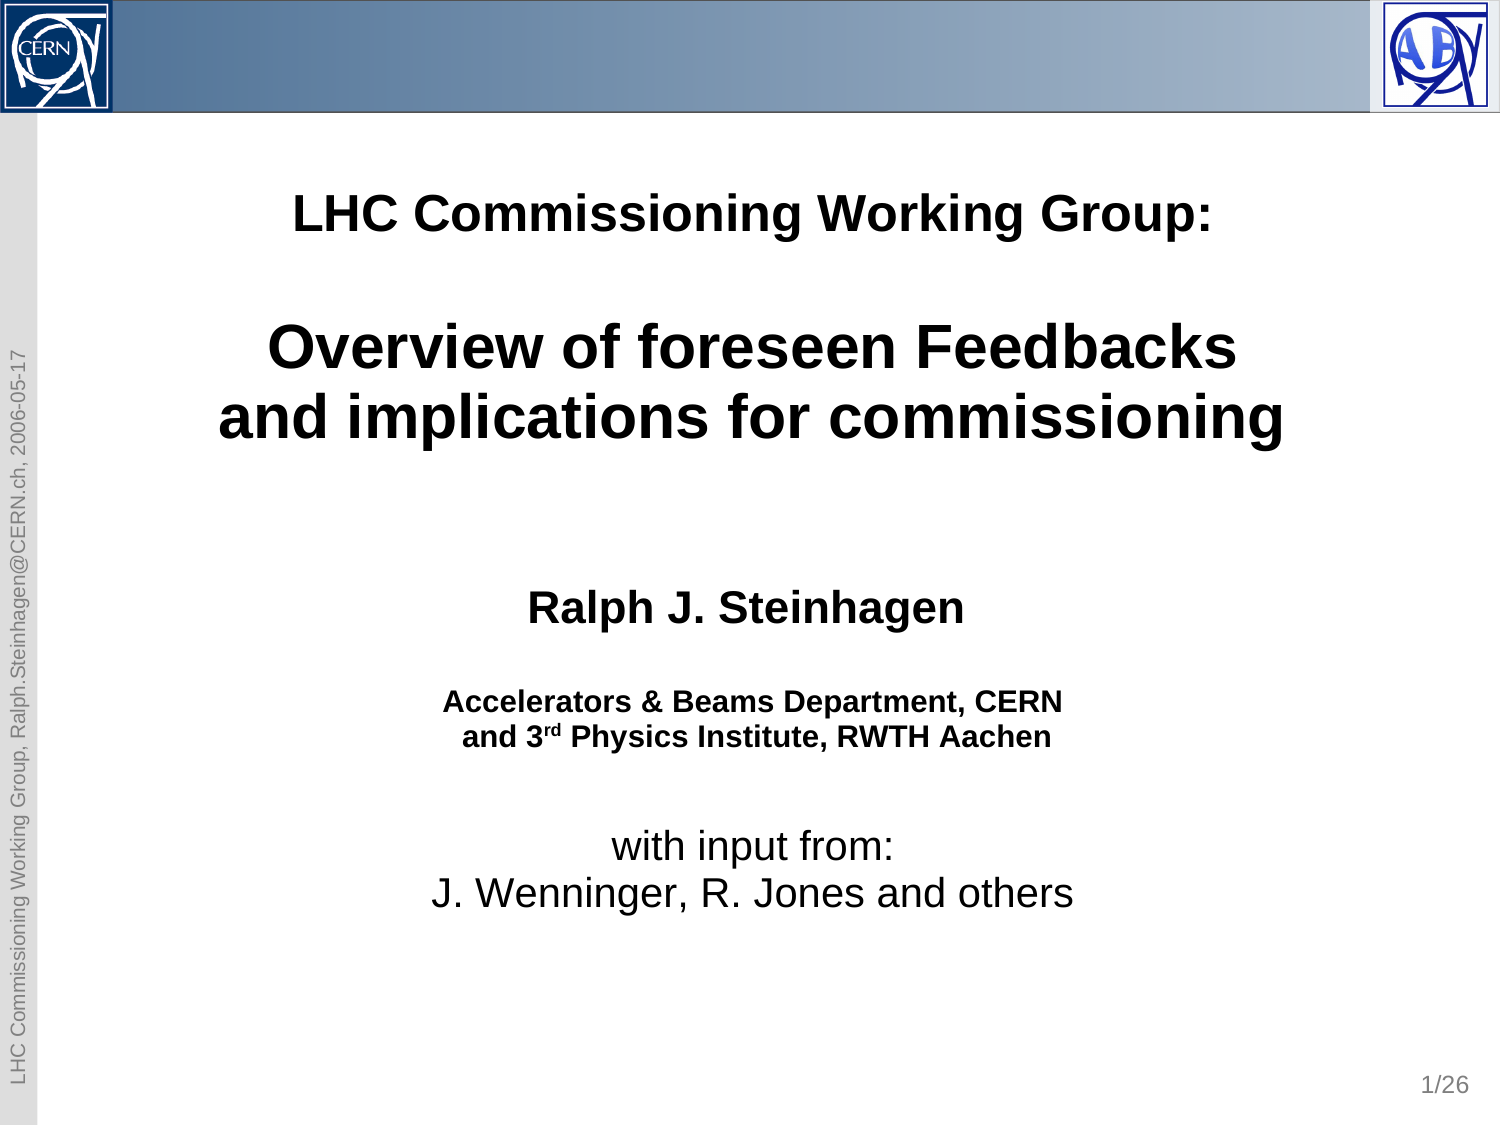

# LHC Commissioning Working Group: Overview of foreseen Feedbacks and implications for commissioning Ralph J. Steinhagen Accelerators & Beams Department, CERN and 3rd Physics Institute, RWTH Aachen with input from: J. Wenninger, R. Jones and others